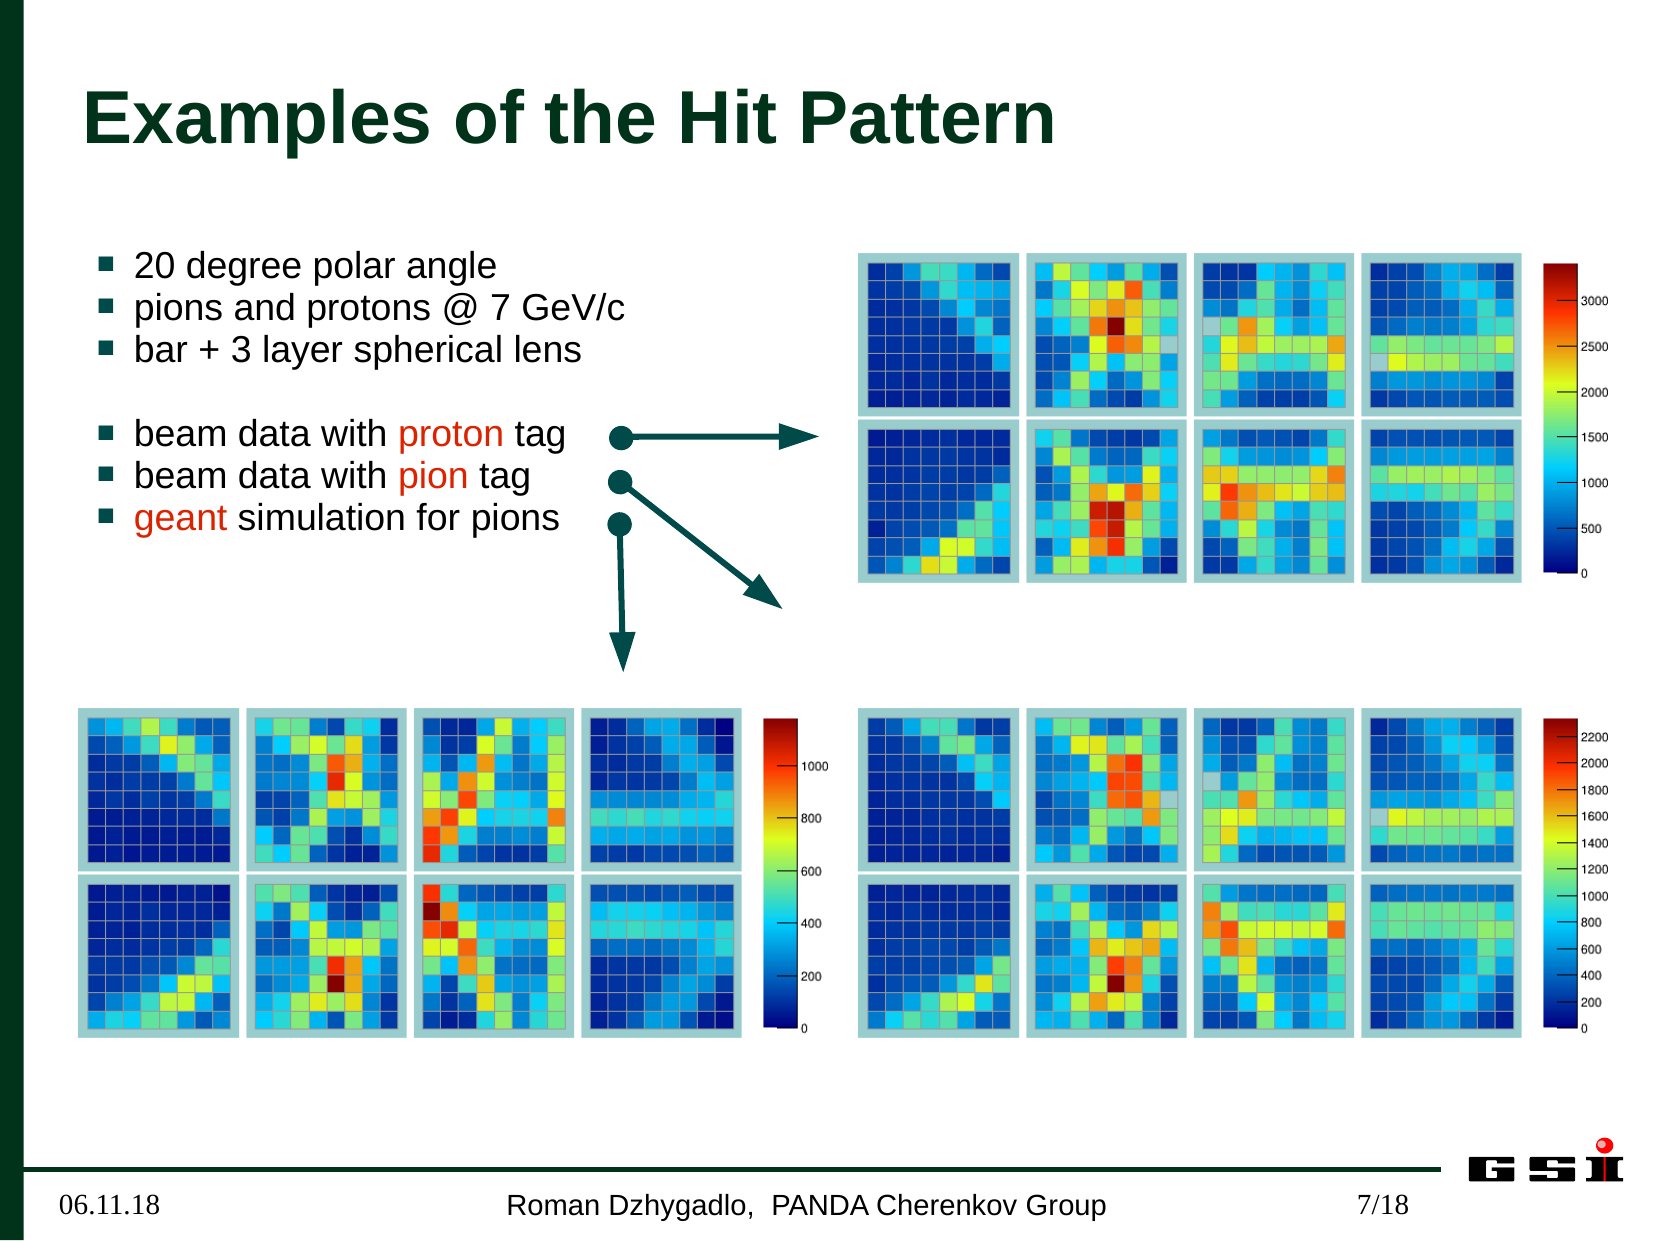

# Examples of the Hit Pattern
20 degree polar angle
pions and protons @ 7 GeV/c
bar + 3 layer spherical lens
beam data with proton tag
beam data with pion tag
geant simulation for pions
06.11.18
Roman Dzhygadlo, PANDA Cherenkov Group
7